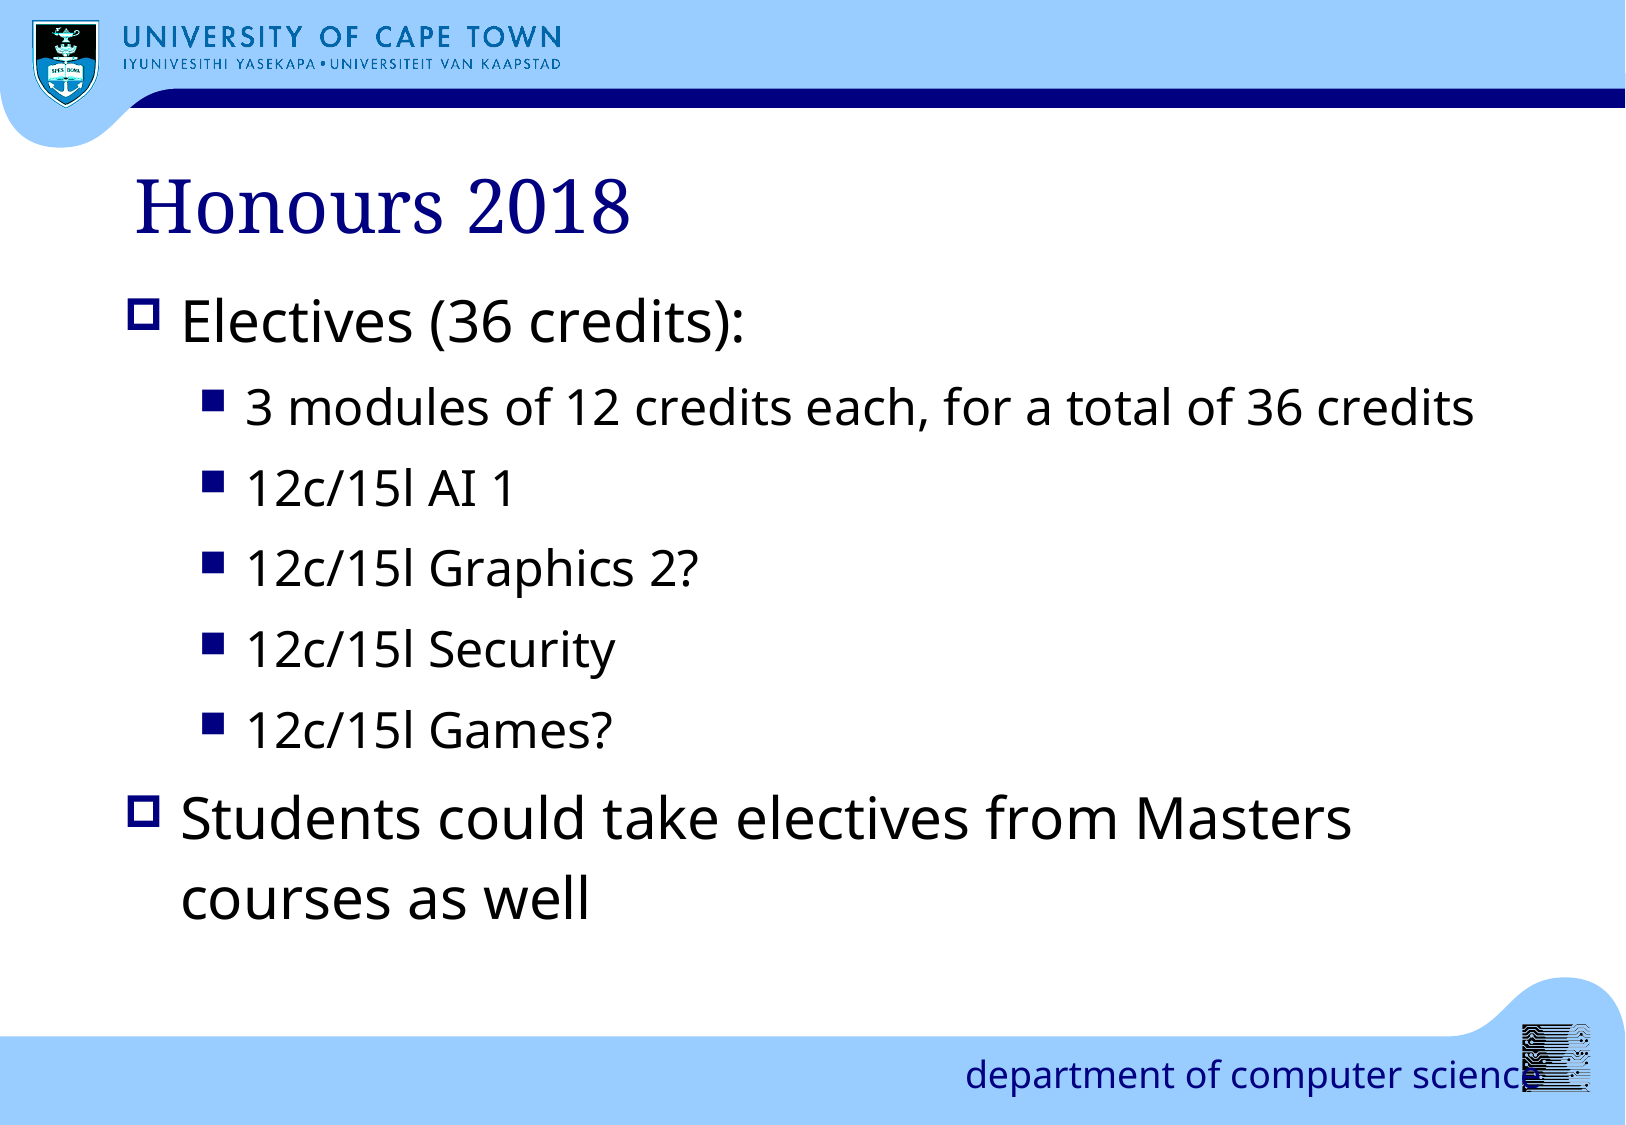

# Honours 2018
Electives (36 credits):
3 modules of 12 credits each, for a total of 36 credits
12c/15l AI 1
12c/15l Graphics 2?
12c/15l Security
12c/15l Games?
Students could take electives from Masters courses as well